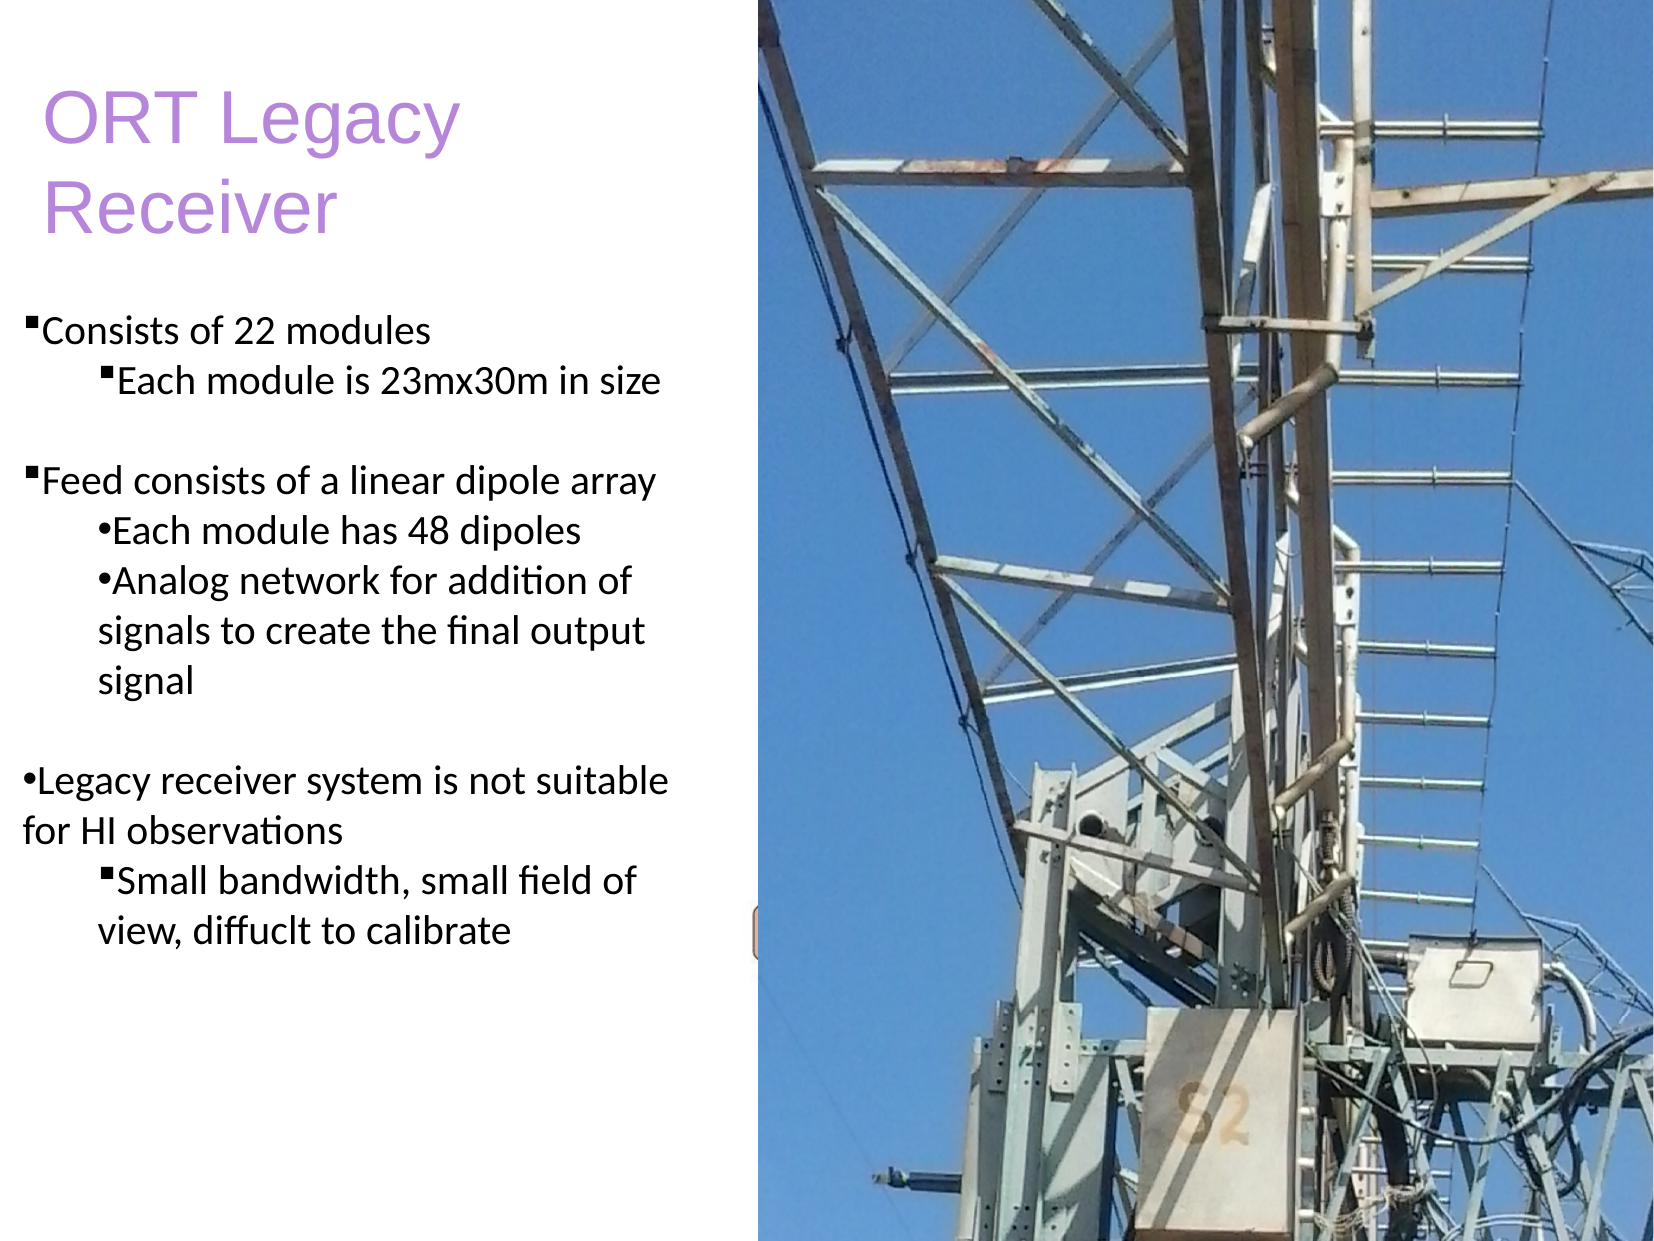

# ORT Legacy Receiver
Consists of 22 modules
Each module is 23mx30m in size
Feed consists of a linear dipole array
Each module has 48 dipoles
Analog network for addition of signals to create the final output signal
Legacy receiver system is not suitable for HI observations
Small bandwidth, small field of view, diffuclt to calibrate